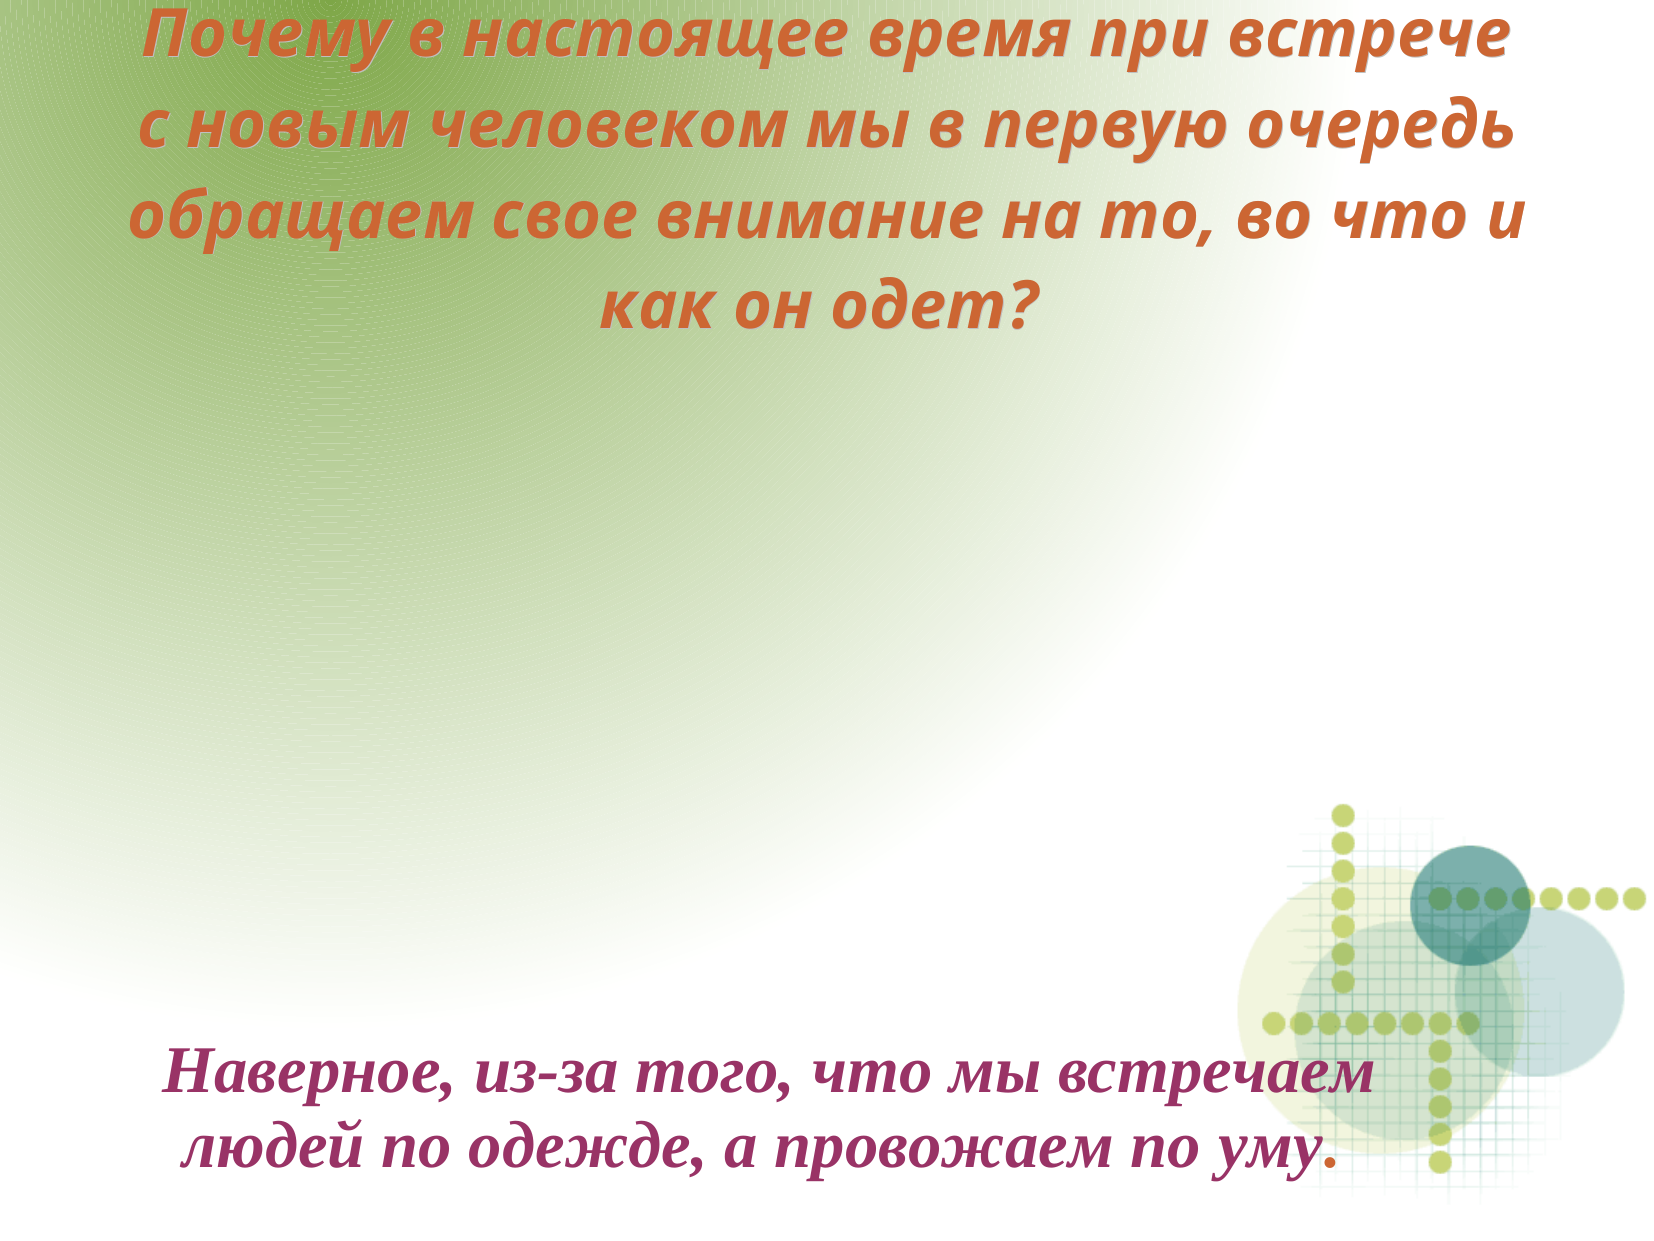

# Почему в настоящее время при встрече с новым человеком мы в первую очередь обращаем свое внимание на то, во что и как он одет?
Наверное, из-за того, что мы встречаем людей по одежде, а провожаем по уму.